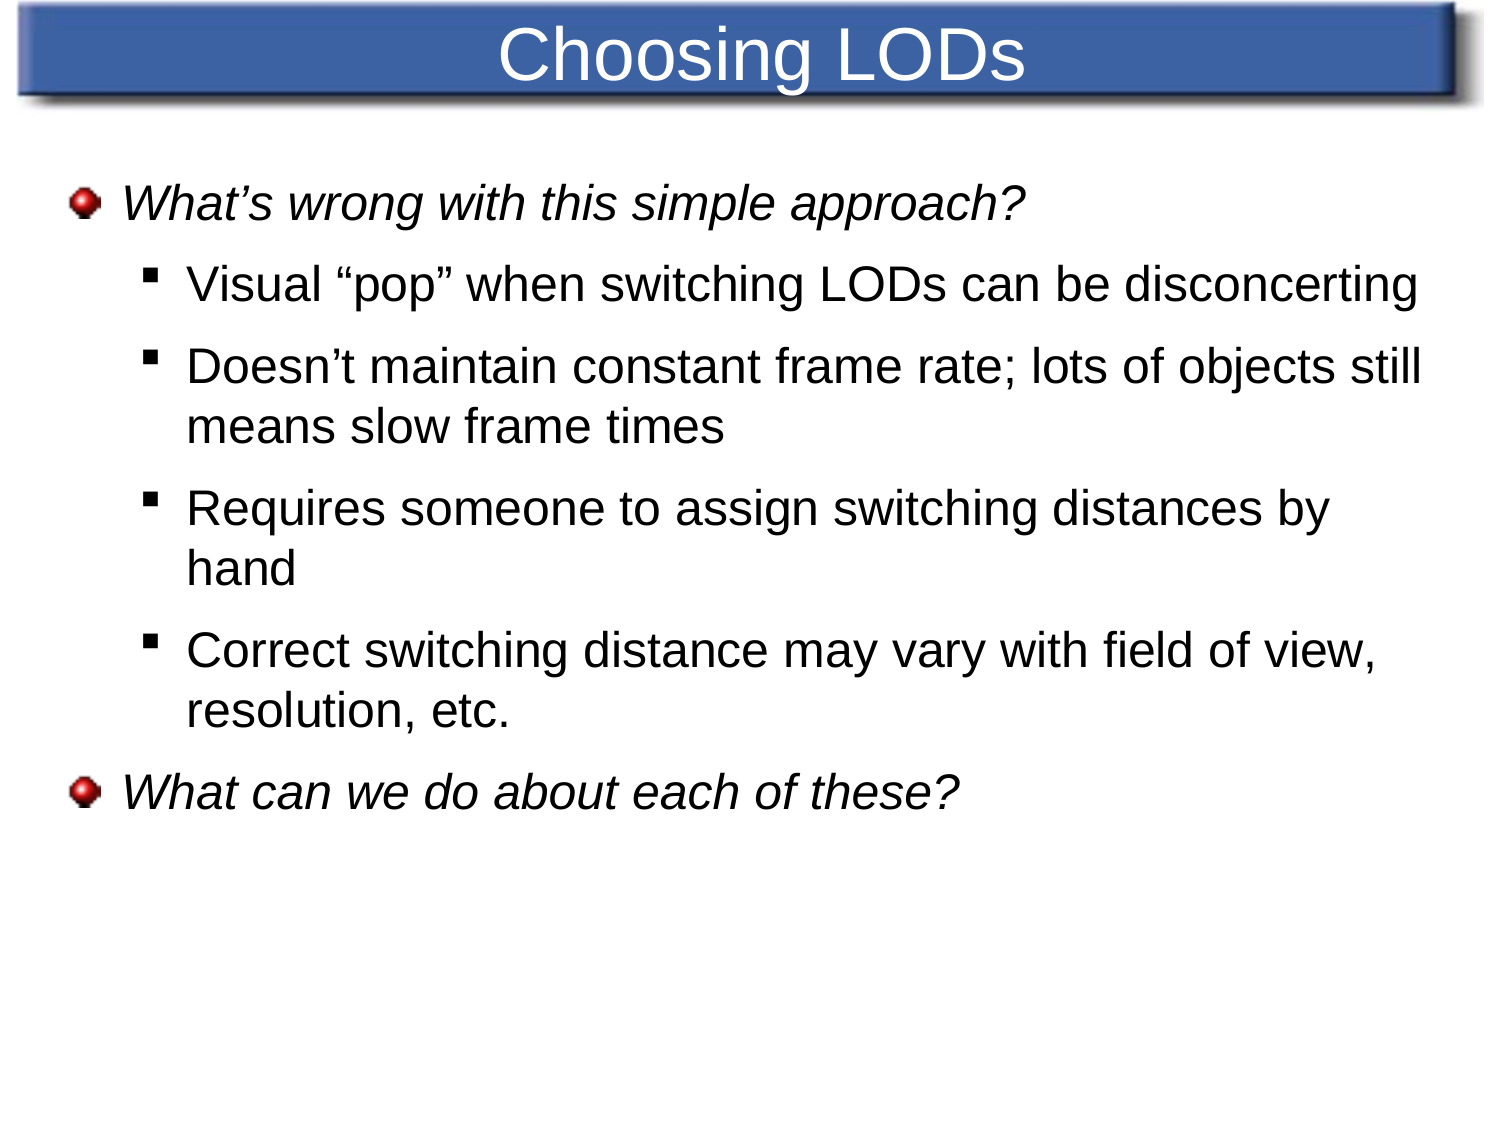

# Choosing LODs
What’s wrong with this simple approach?
Visual “pop” when switching LODs can be disconcerting
Doesn’t maintain constant frame rate; lots of objects still means slow frame times
Requires someone to assign switching distances by hand
Correct switching distance may vary with field of view, resolution, etc.
What can we do about each of these?